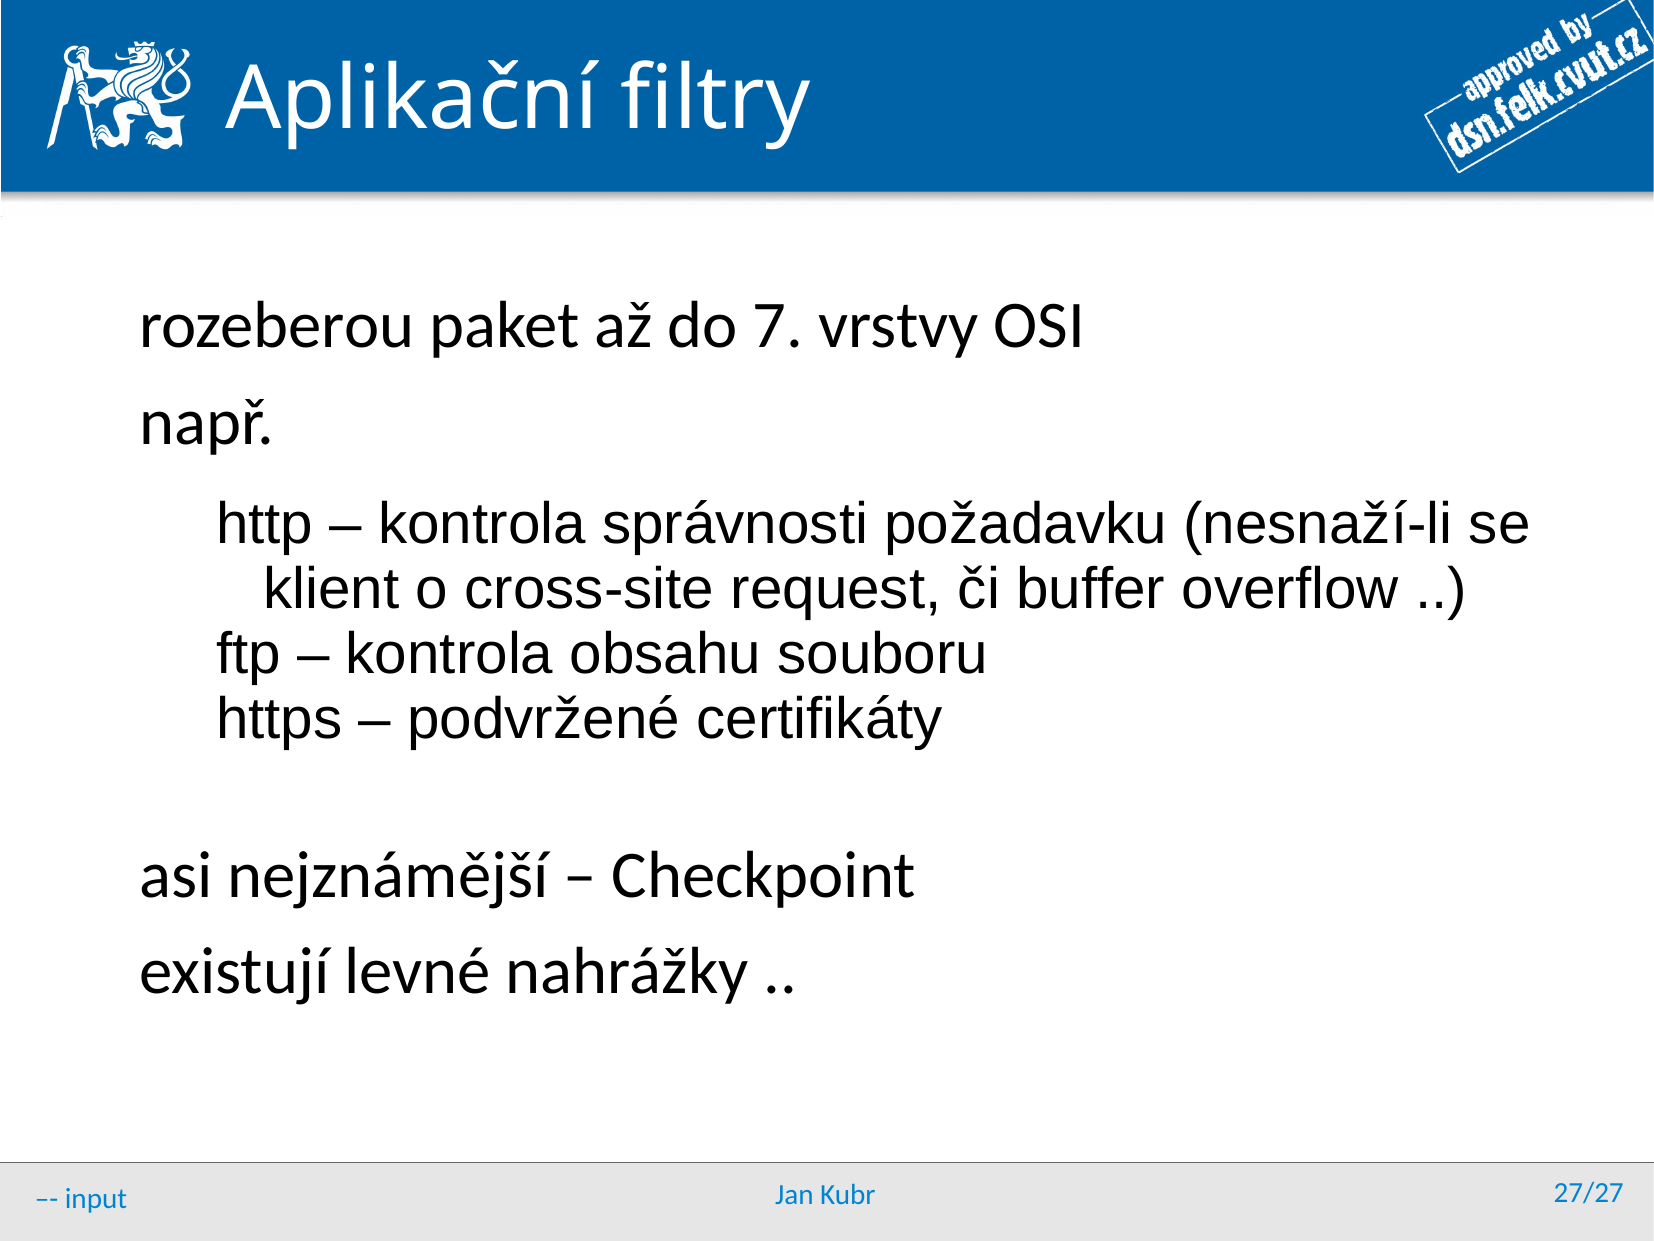

# Aplikační filtry
rozeberou paket až do 7. vrstvy OSI
např.
http – kontrola správnosti požadavku (nesnaží-li se klient o cross-site request, či buffer overflow ..)
ftp – kontrola obsahu souboru
https – podvržené certifikáty
asi nejznámější – Checkpoint
existují levné nahrážky ..
27
Jan Kubr
02/2006